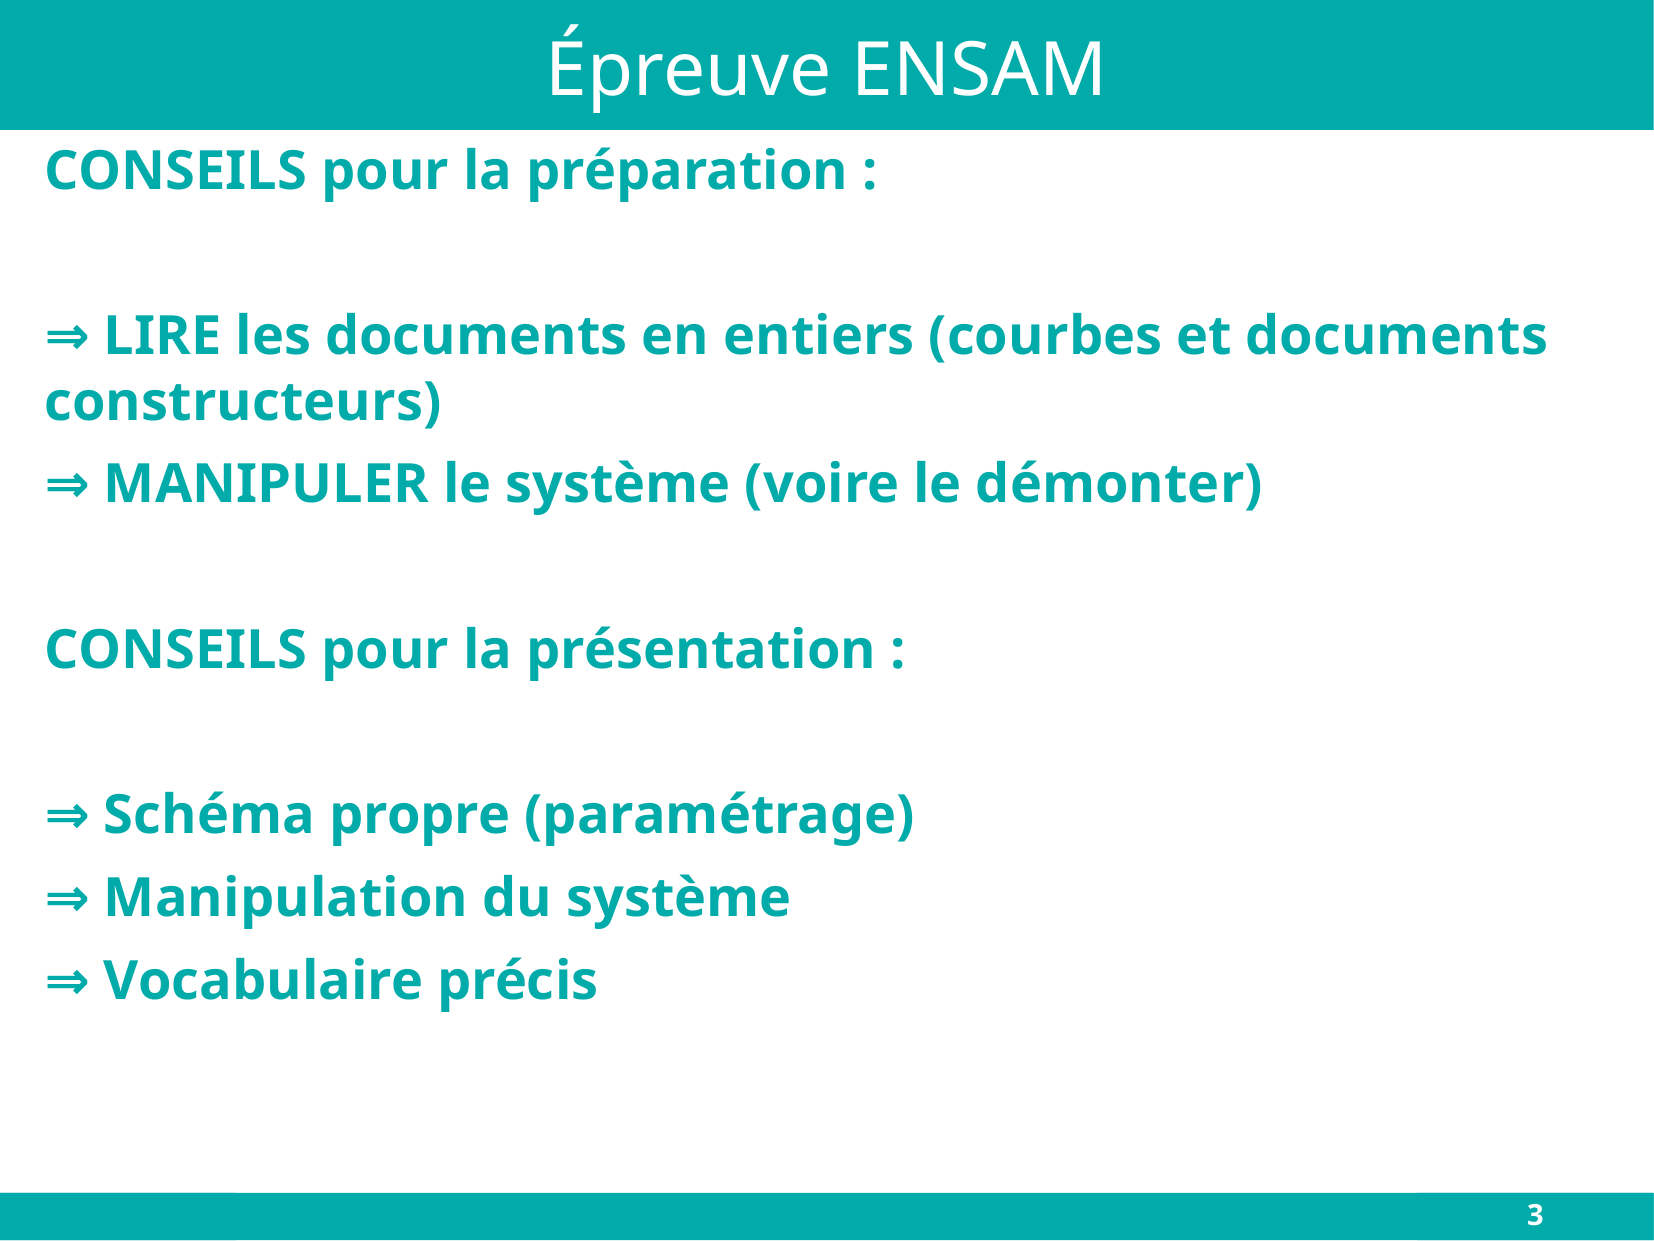

# Épreuve ENSAM
CONSEILS pour la préparation :
⇒ LIRE les documents en entiers (courbes et documents constructeurs)
⇒ MANIPULER le système (voire le démonter)
CONSEILS pour la présentation :
⇒ Schéma propre (paramétrage)
⇒ Manipulation du système
⇒ Vocabulaire précis